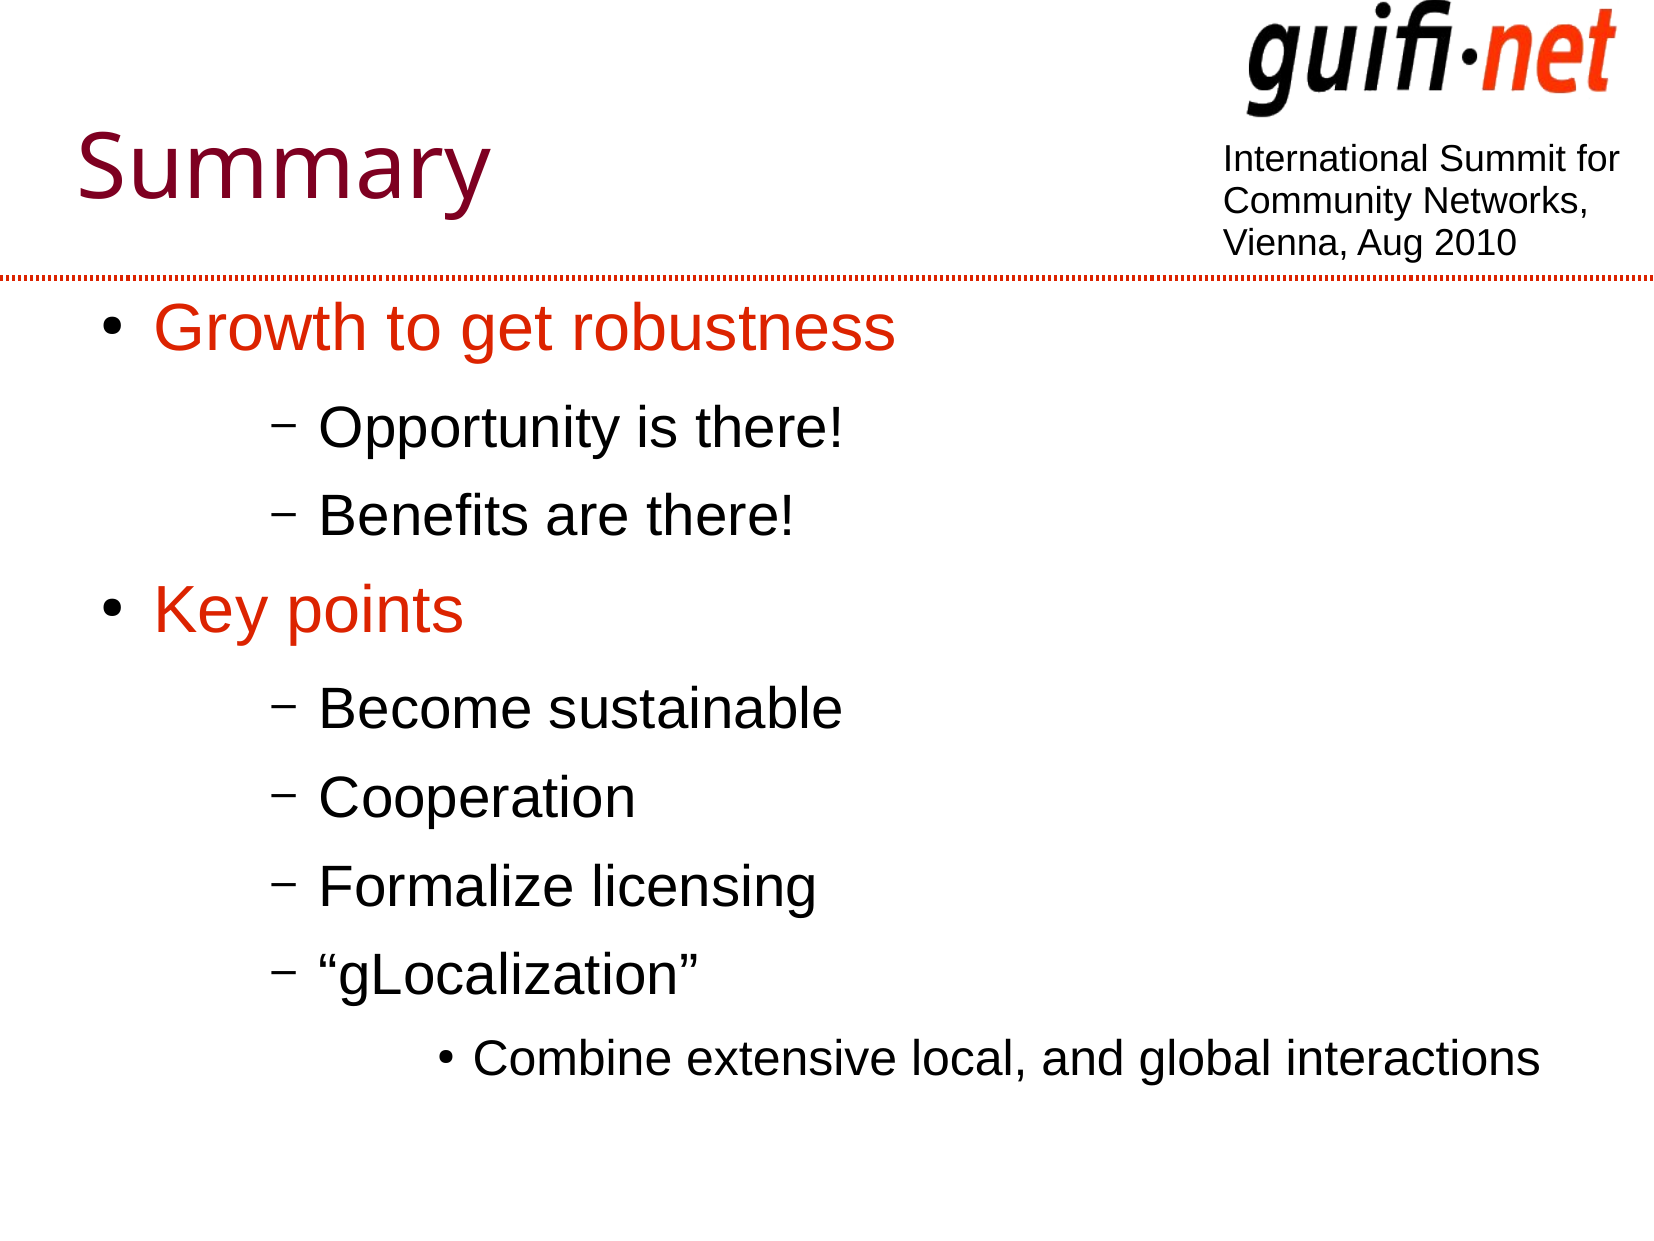

# Summary
Growth to get robustness
Opportunity is there!
Benefits are there!
Key points
Become sustainable
Cooperation
Formalize licensing
“gLocalization”
Combine extensive local, and global interactions